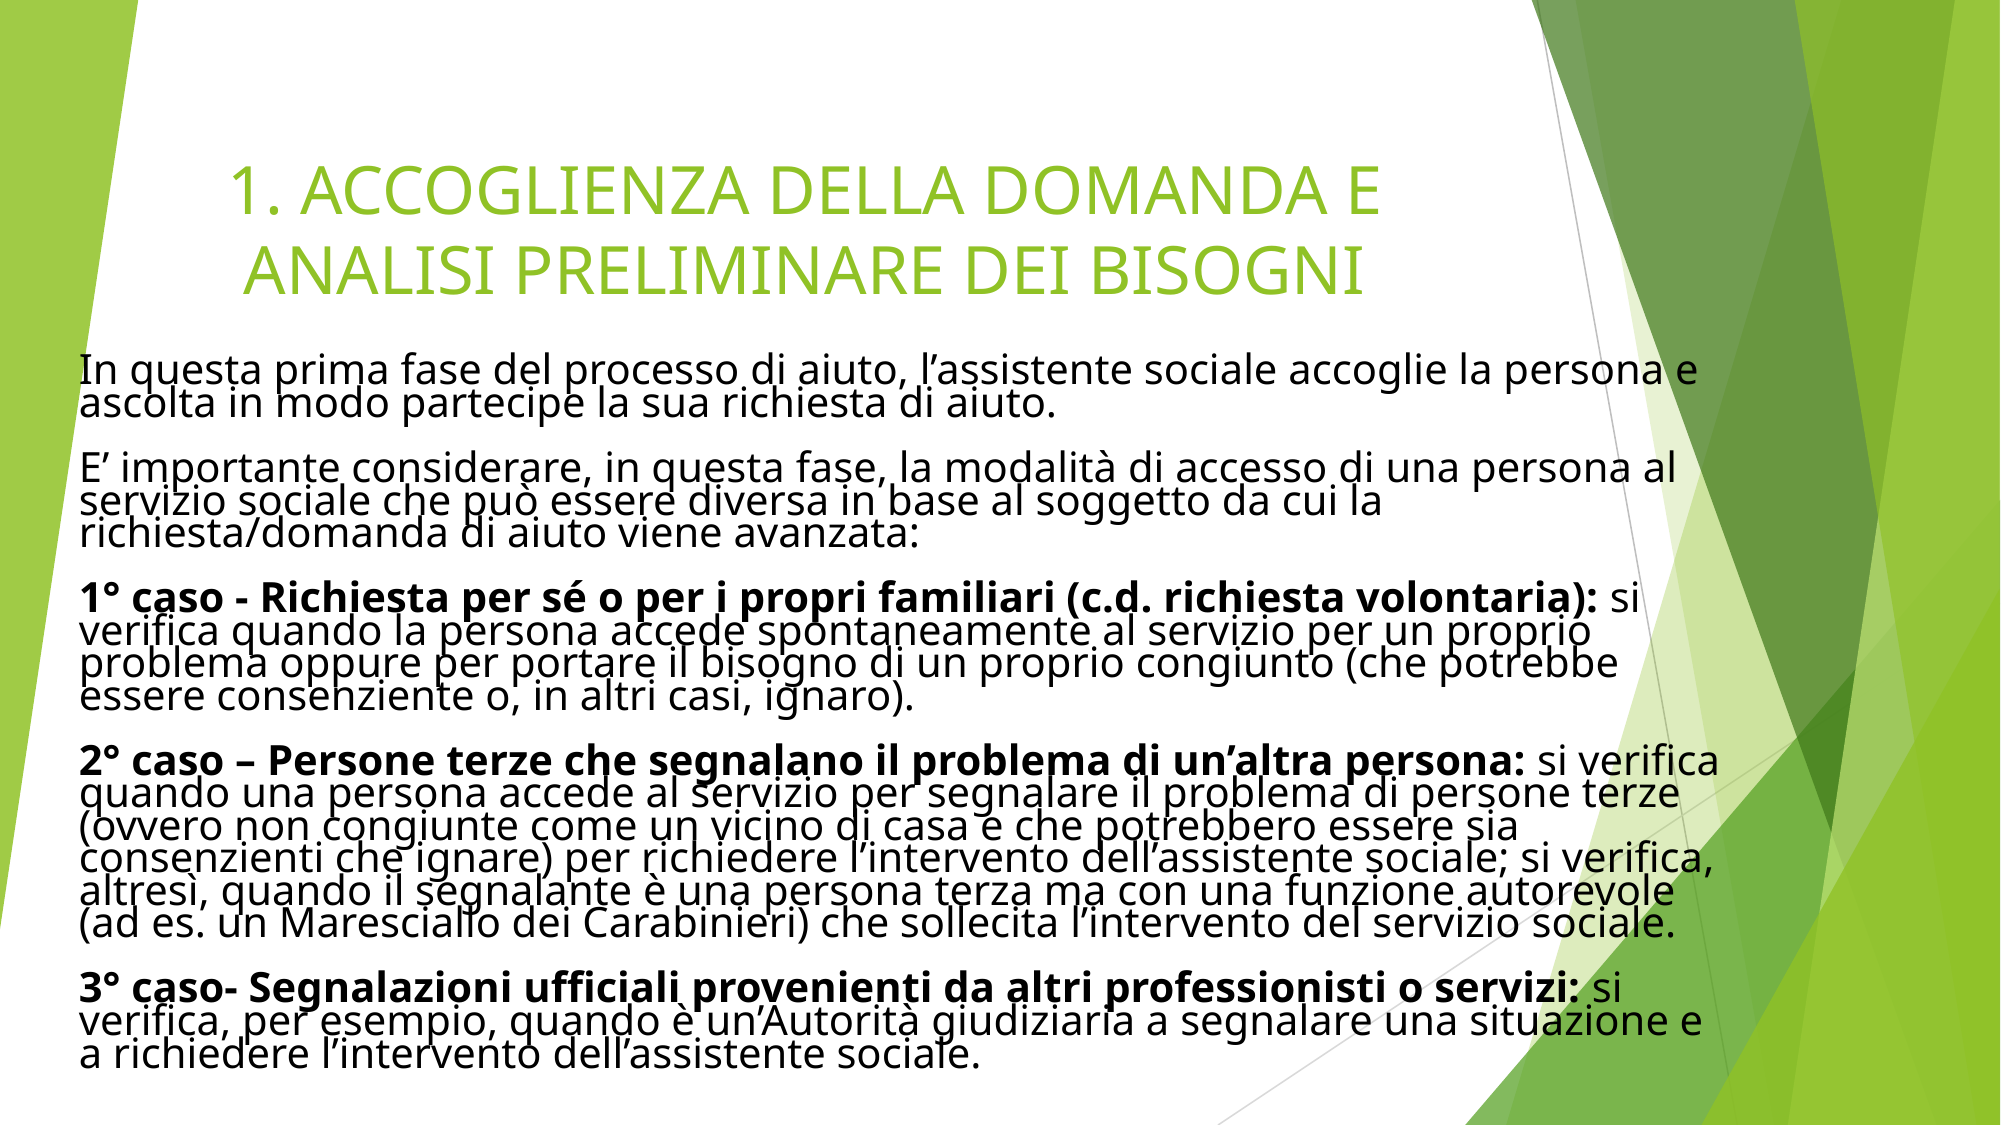

# 1. ACCOGLIENZA DELLA DOMANDA E ANALISI PRELIMINARE DEI BISOGNI
In questa prima fase del processo di aiuto, l’assistente sociale accoglie la persona e ascolta in modo partecipe la sua richiesta di aiuto.
E’ importante considerare, in questa fase, la modalità di accesso di una persona al servizio sociale che può essere diversa in base al soggetto da cui la richiesta/domanda di aiuto viene avanzata:
1° caso - Richiesta per sé o per i propri familiari (c.d. richiesta volontaria): si verifica quando la persona accede spontaneamente al servizio per un proprio problema oppure per portare il bisogno di un proprio congiunto (che potrebbe essere consenziente o, in altri casi, ignaro).
2° caso – Persone terze che segnalano il problema di un’altra persona: si verifica quando una persona accede al servizio per segnalare il problema di persone terze (ovvero non congiunte come un vicino di casa e che potrebbero essere sia consenzienti che ignare) per richiedere l’intervento dell’assistente sociale; si verifica, altresì, quando il segnalante è una persona terza ma con una funzione autorevole (ad es. un Maresciallo dei Carabinieri) che sollecita l’intervento del servizio sociale.
3° caso- Segnalazioni ufficiali provenienti da altri professionisti o servizi: si verifica, per esempio, quando è un’Autorità giudiziaria a segnalare una situazione e a richiedere l’intervento dell’assistente sociale.